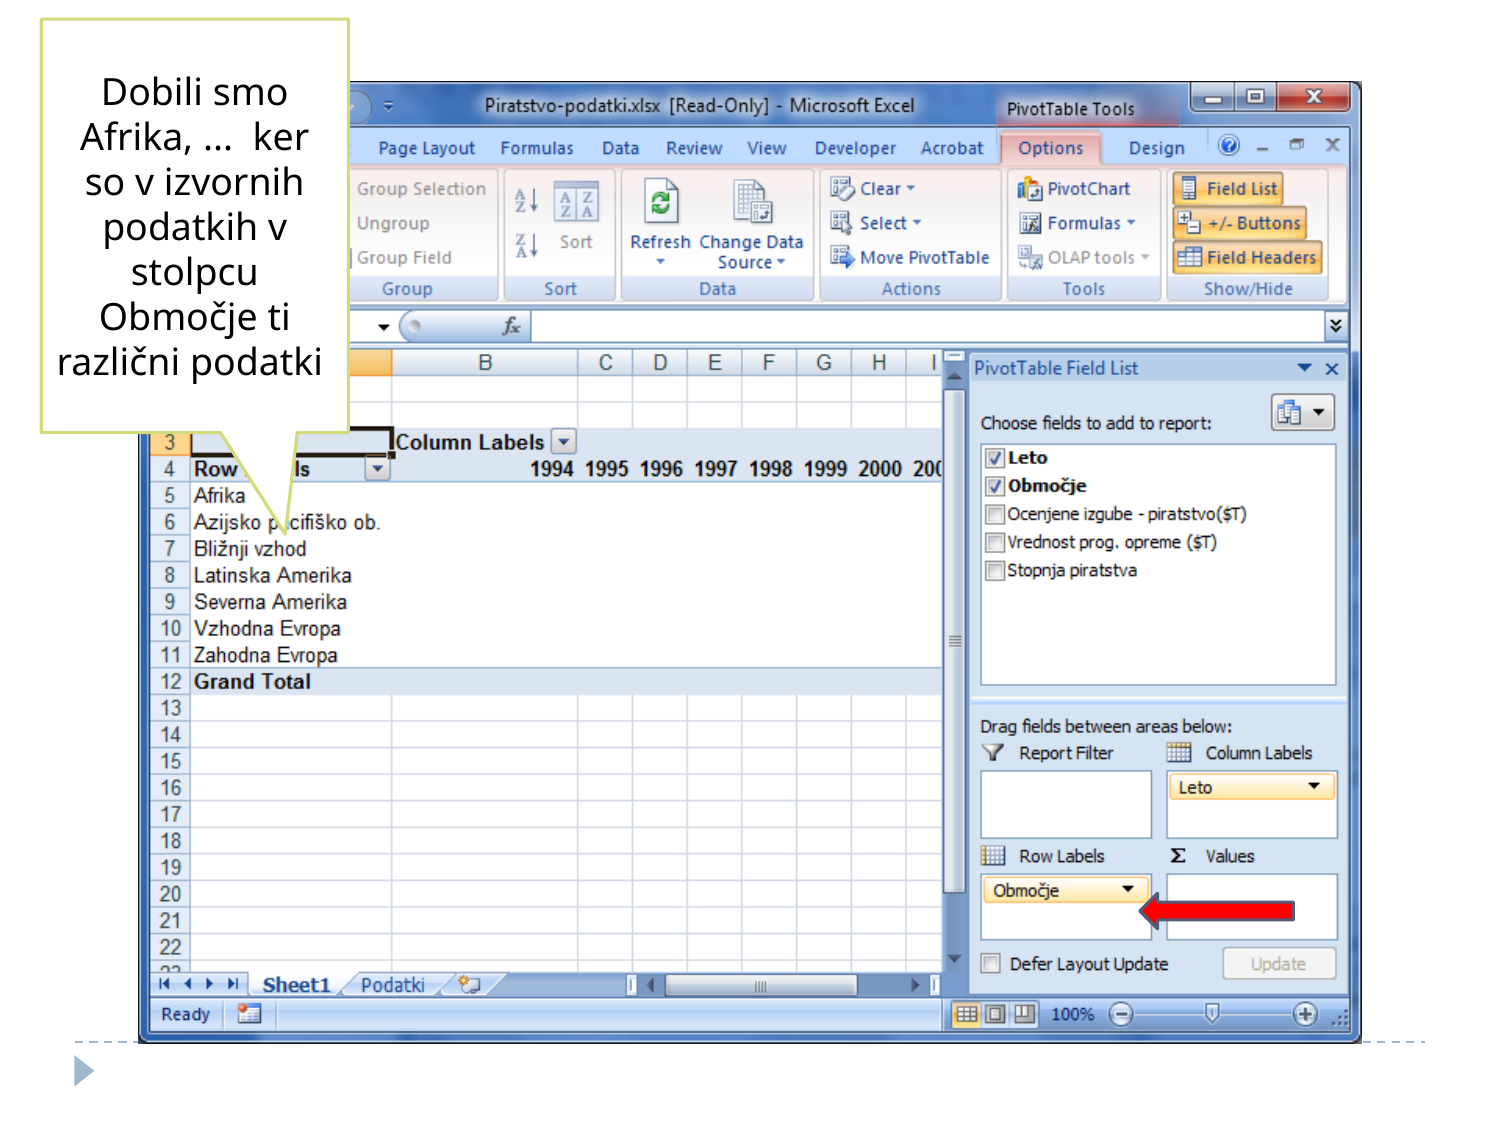

Dobili smo Afrika, ... ker so v izvornih podatkih v stolpcu Območje ti različni podatki